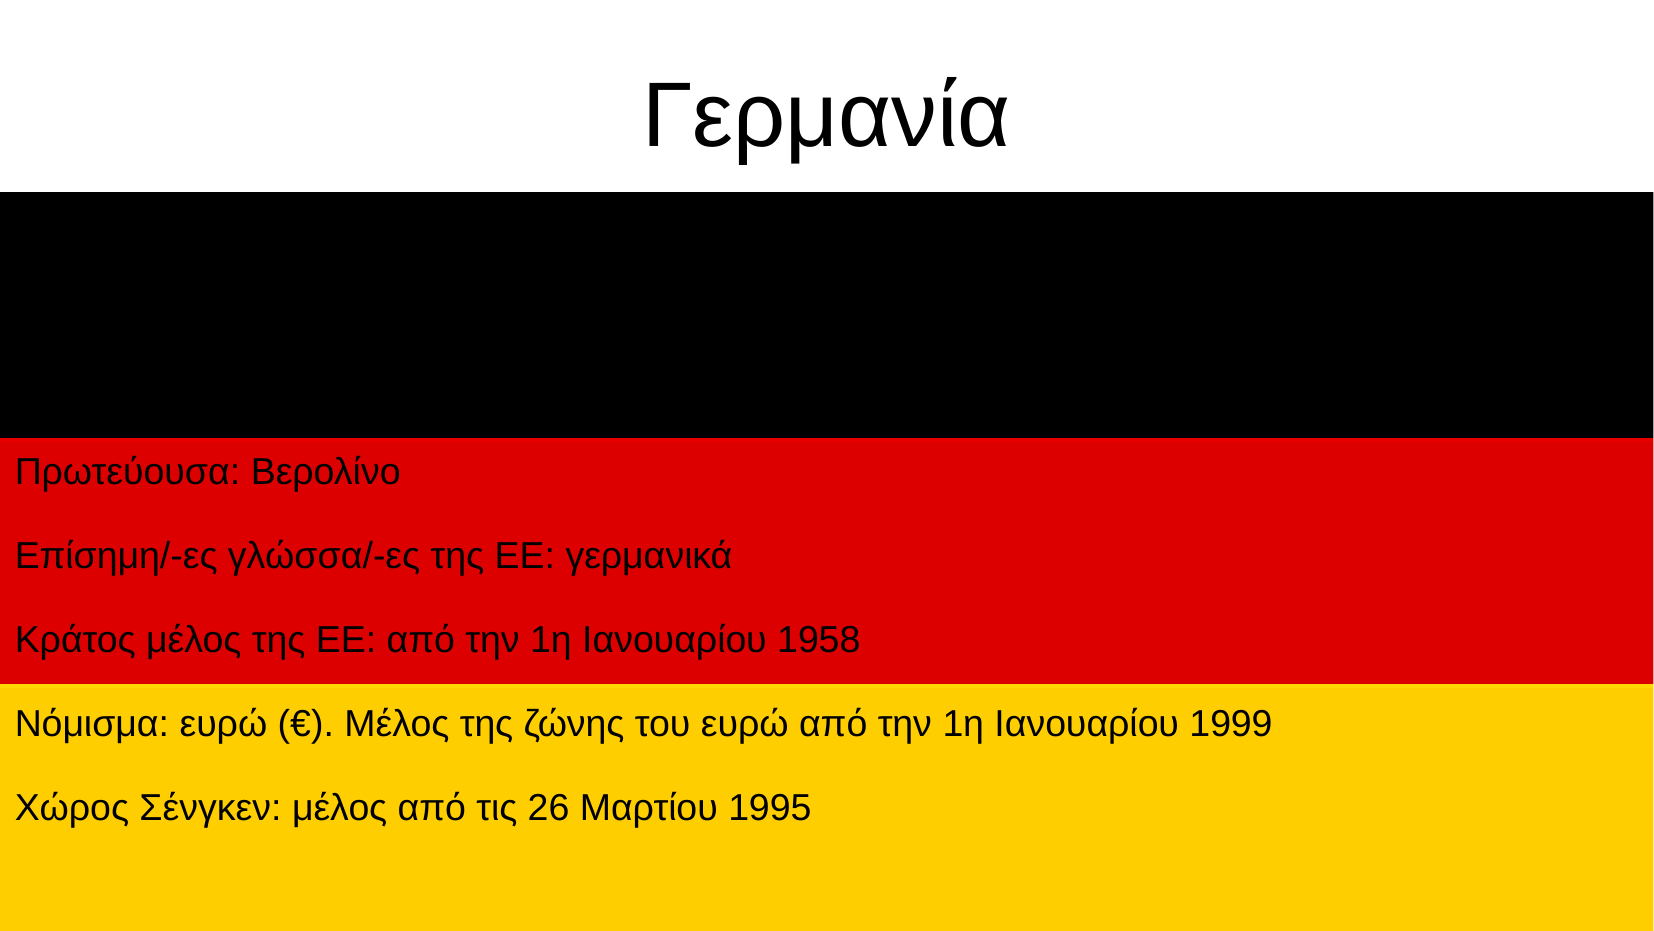

# Γερμανία
Πρωτεύουσα: Βερολίνο
Επίσημη/-ες γλώσσα/-ες της ΕΕ: γερμανικά
Κράτος μέλος της ΕΕ: από την 1η Ιανουαρίου 1958
Νόμισμα: ευρώ (€). Μέλος της ζώνης του ευρώ από την 1η Ιανουαρίου 1999
Χώρος Σένγκεν: μέλος από τις 26 Μαρτίου 1995